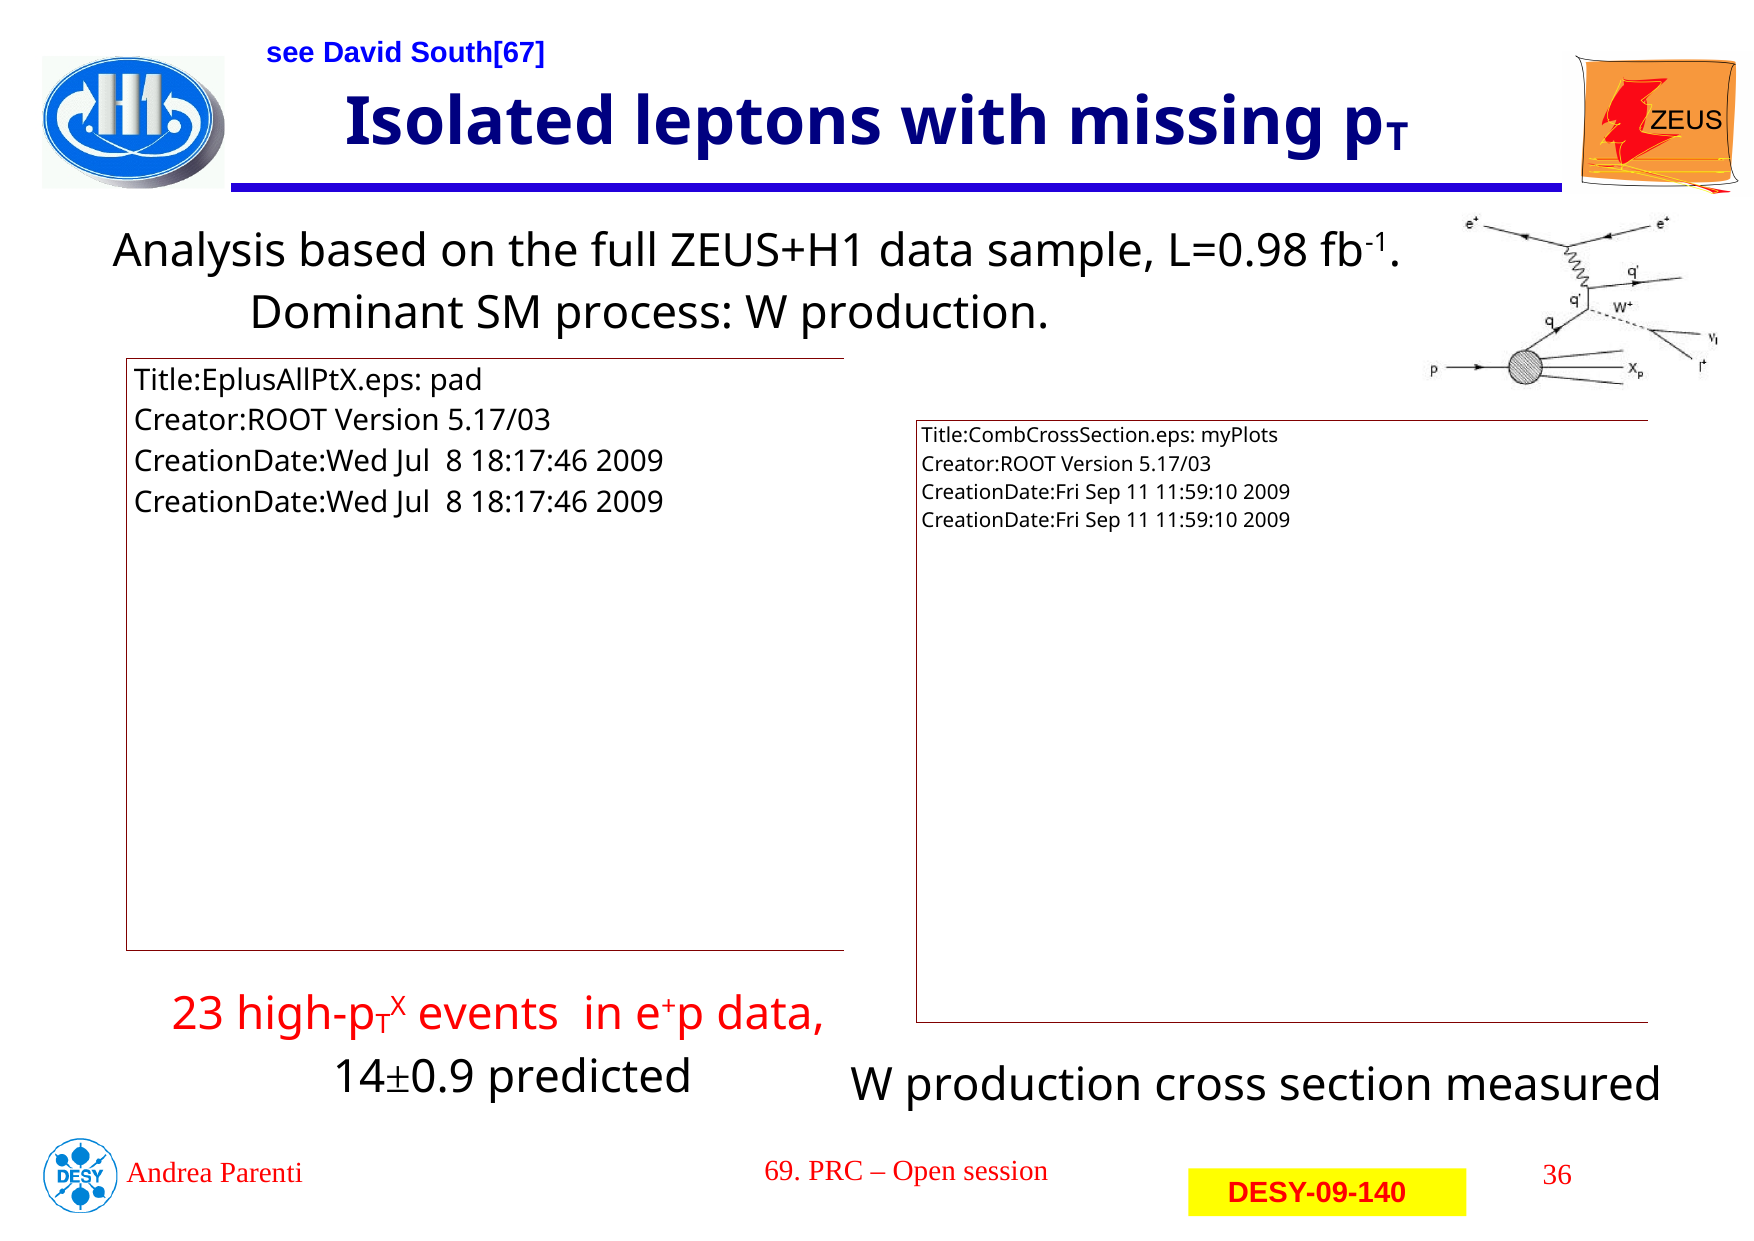

see David South[67]
# Isolated leptons with missing pT
Analysis based on the full ZEUS+H1 data sample, L=0.98 fb-1. Dominant SM process: W production.
 23 high-pTX events in e+p data, 14±0.9 predicted
W production cross section measured
 DESY-09-140